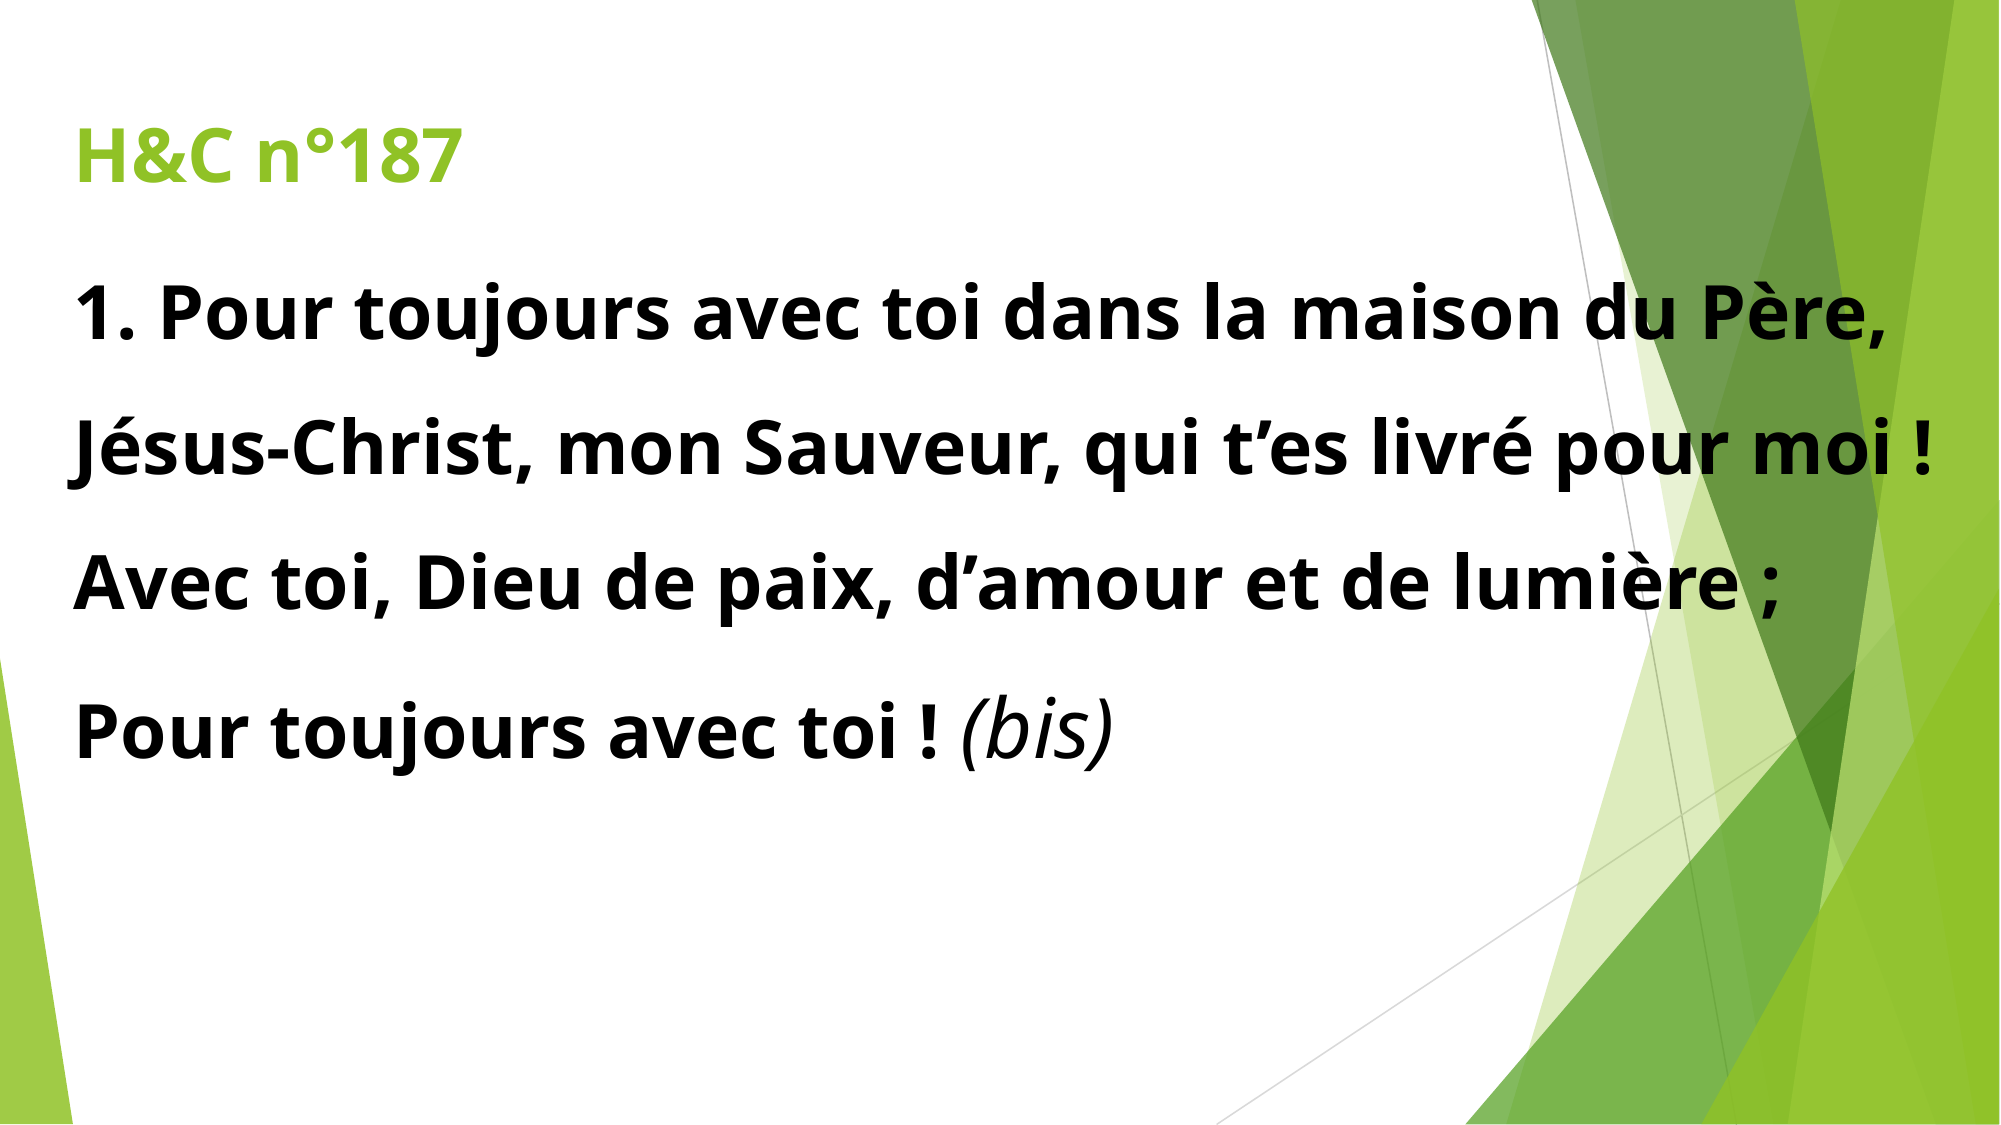

H&C n°187
1. Pour toujours avec toi dans la maison du Père,
Jésus-Christ, mon Sauveur, qui t’es livré pour moi !
Avec toi, Dieu de paix, d’amour et de lumière ;
Pour toujours avec toi ! (bis)